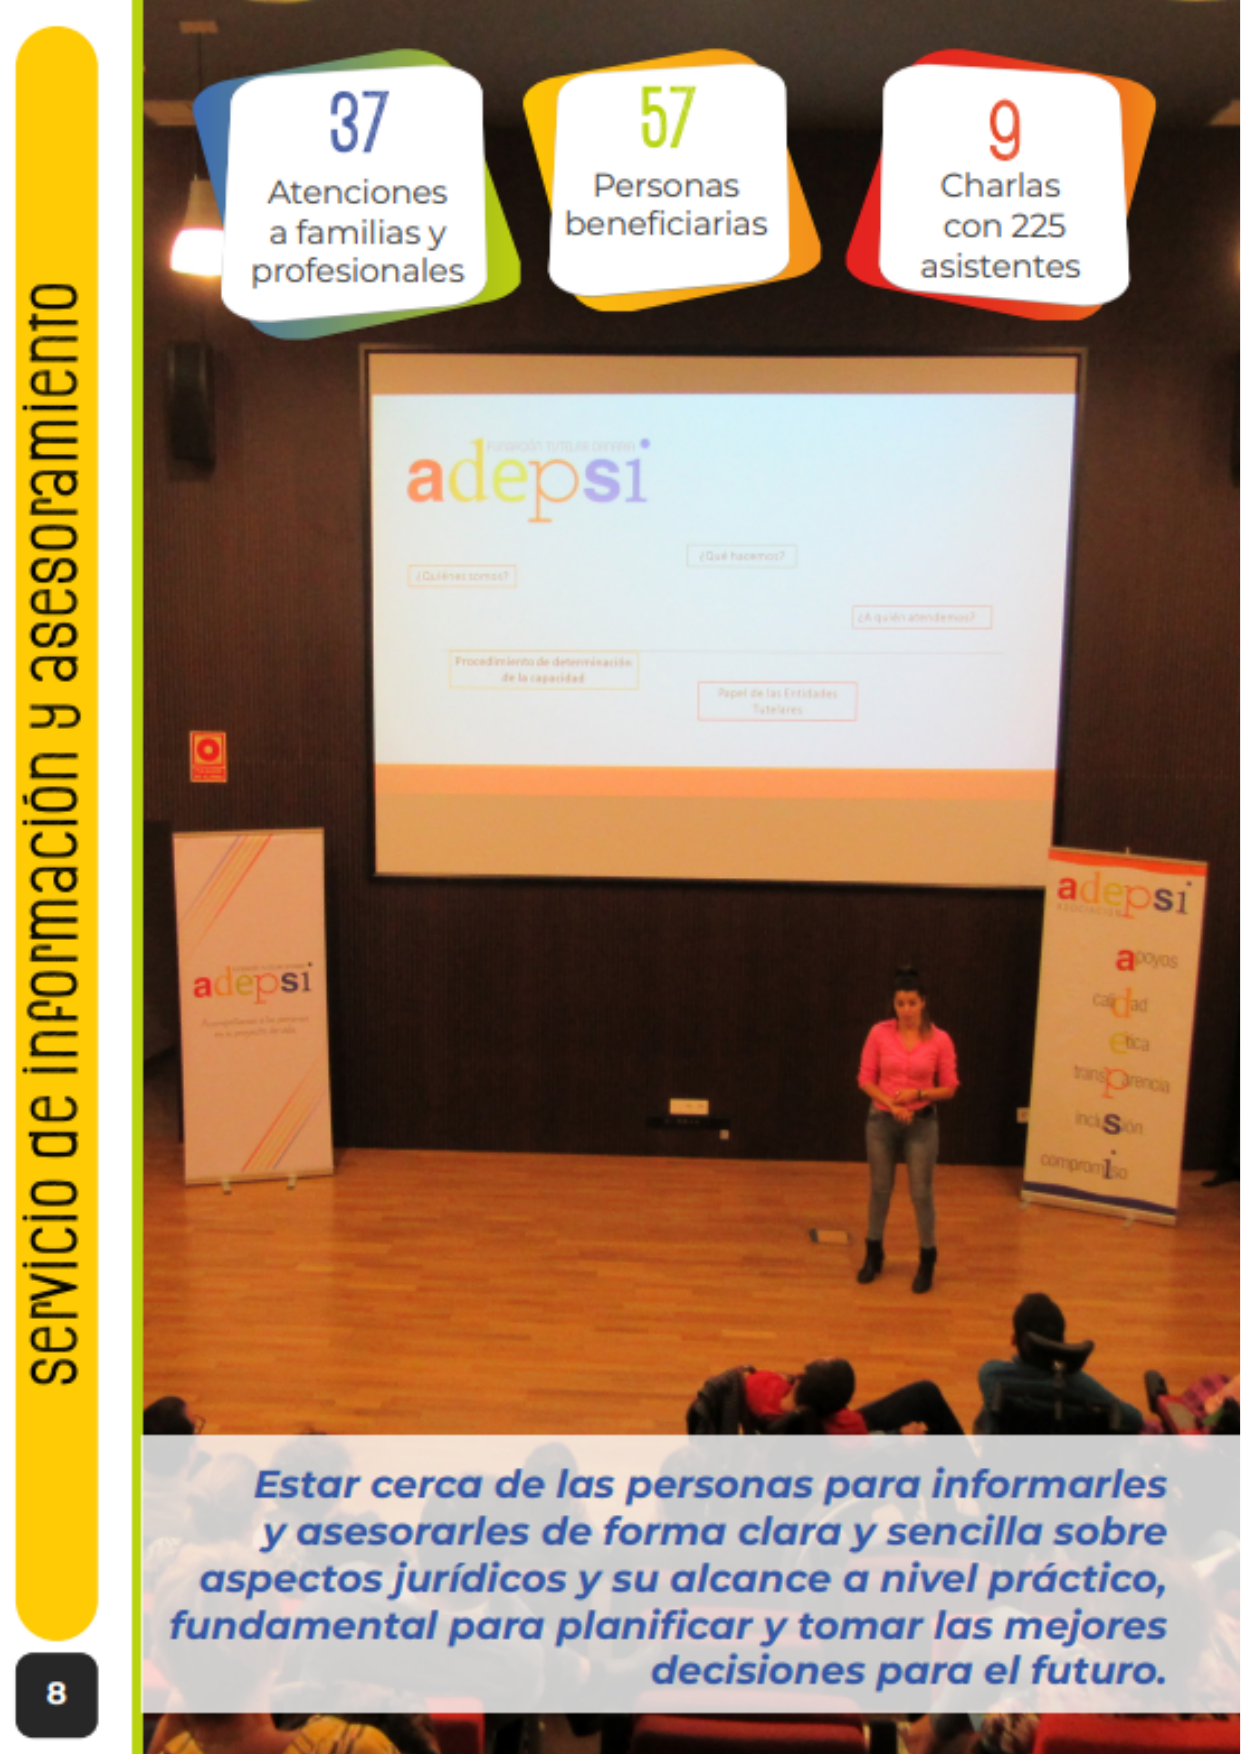

Estar cerca de las personas para informarles
y asesorarles de forma clara y sencilla sobre
aspectos jurídicos y su alcance a nivel práctico,
fundamental para planificar y tomar las mejores
decisiones para el futuro.
8